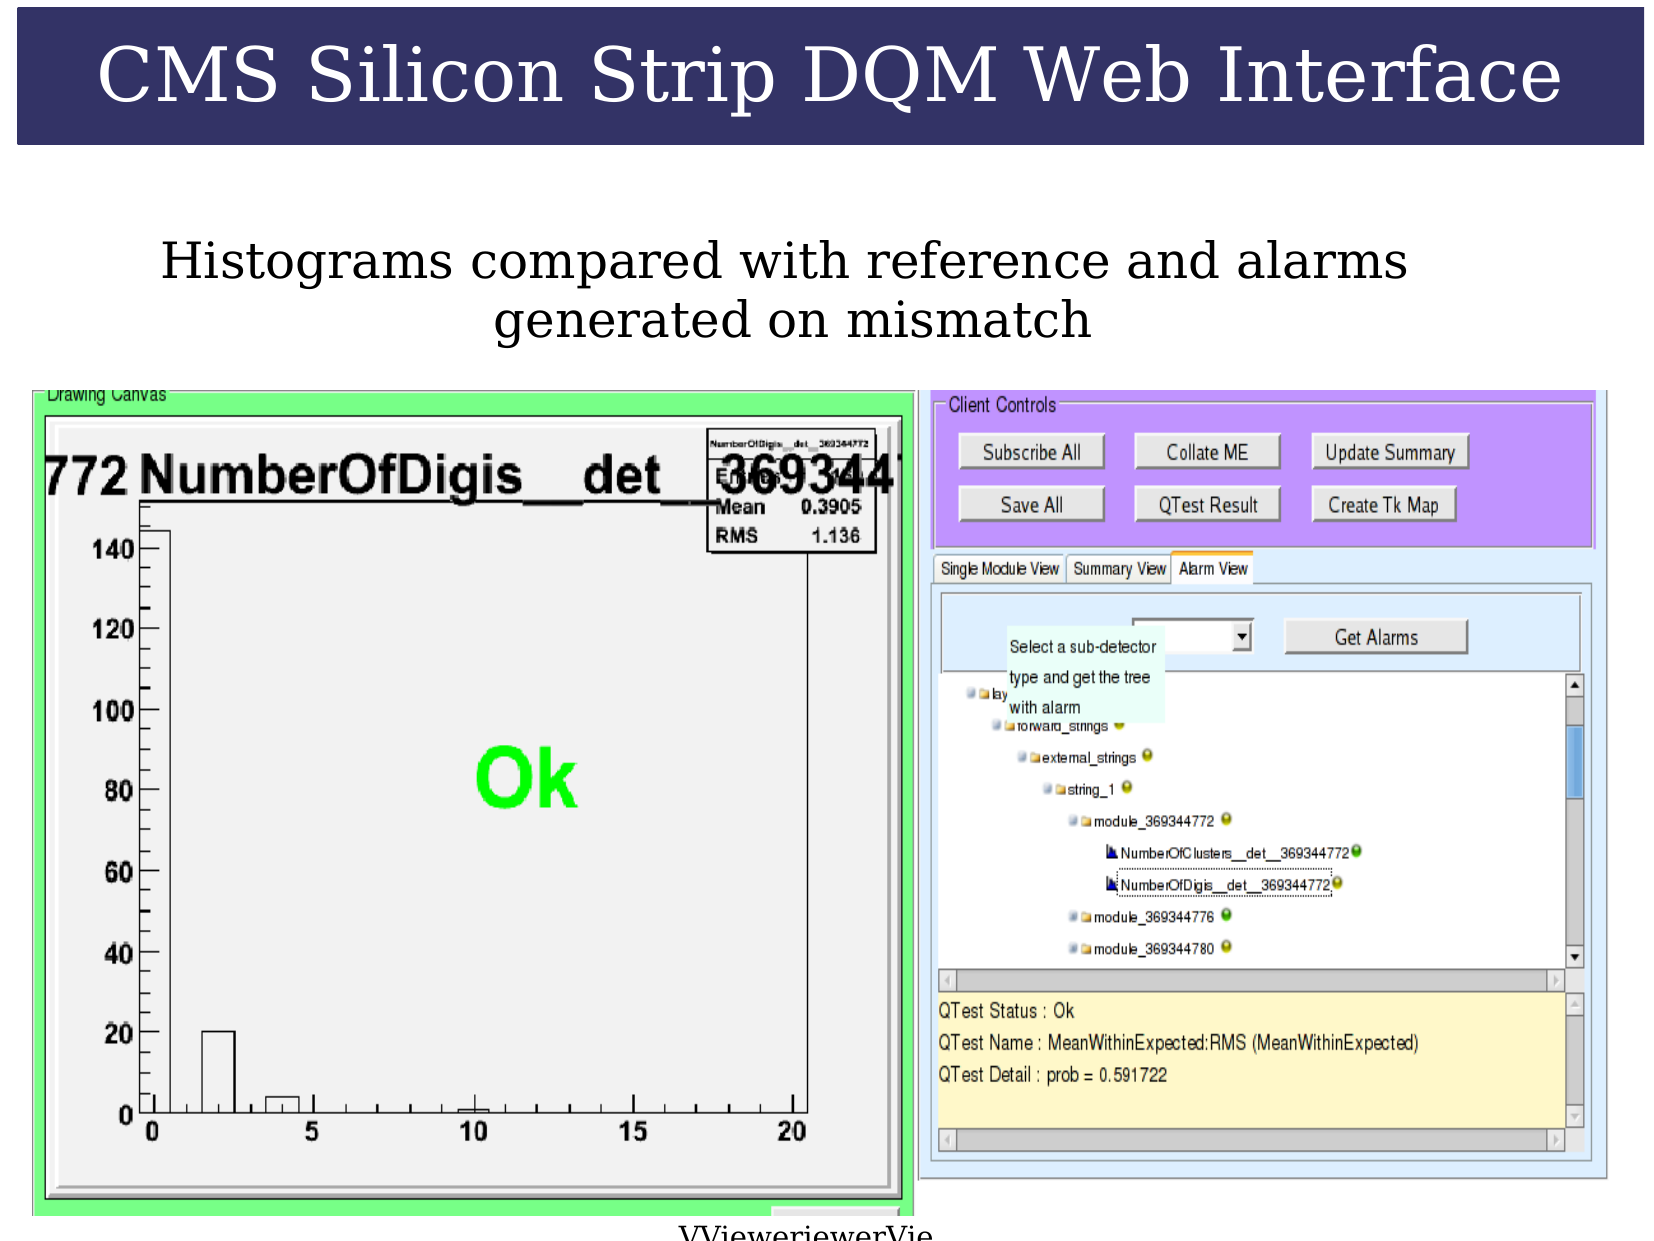

# CMS Silicon Strip DQM Web Interface
Histograms compared with reference and alarms
generated on mismatch
20